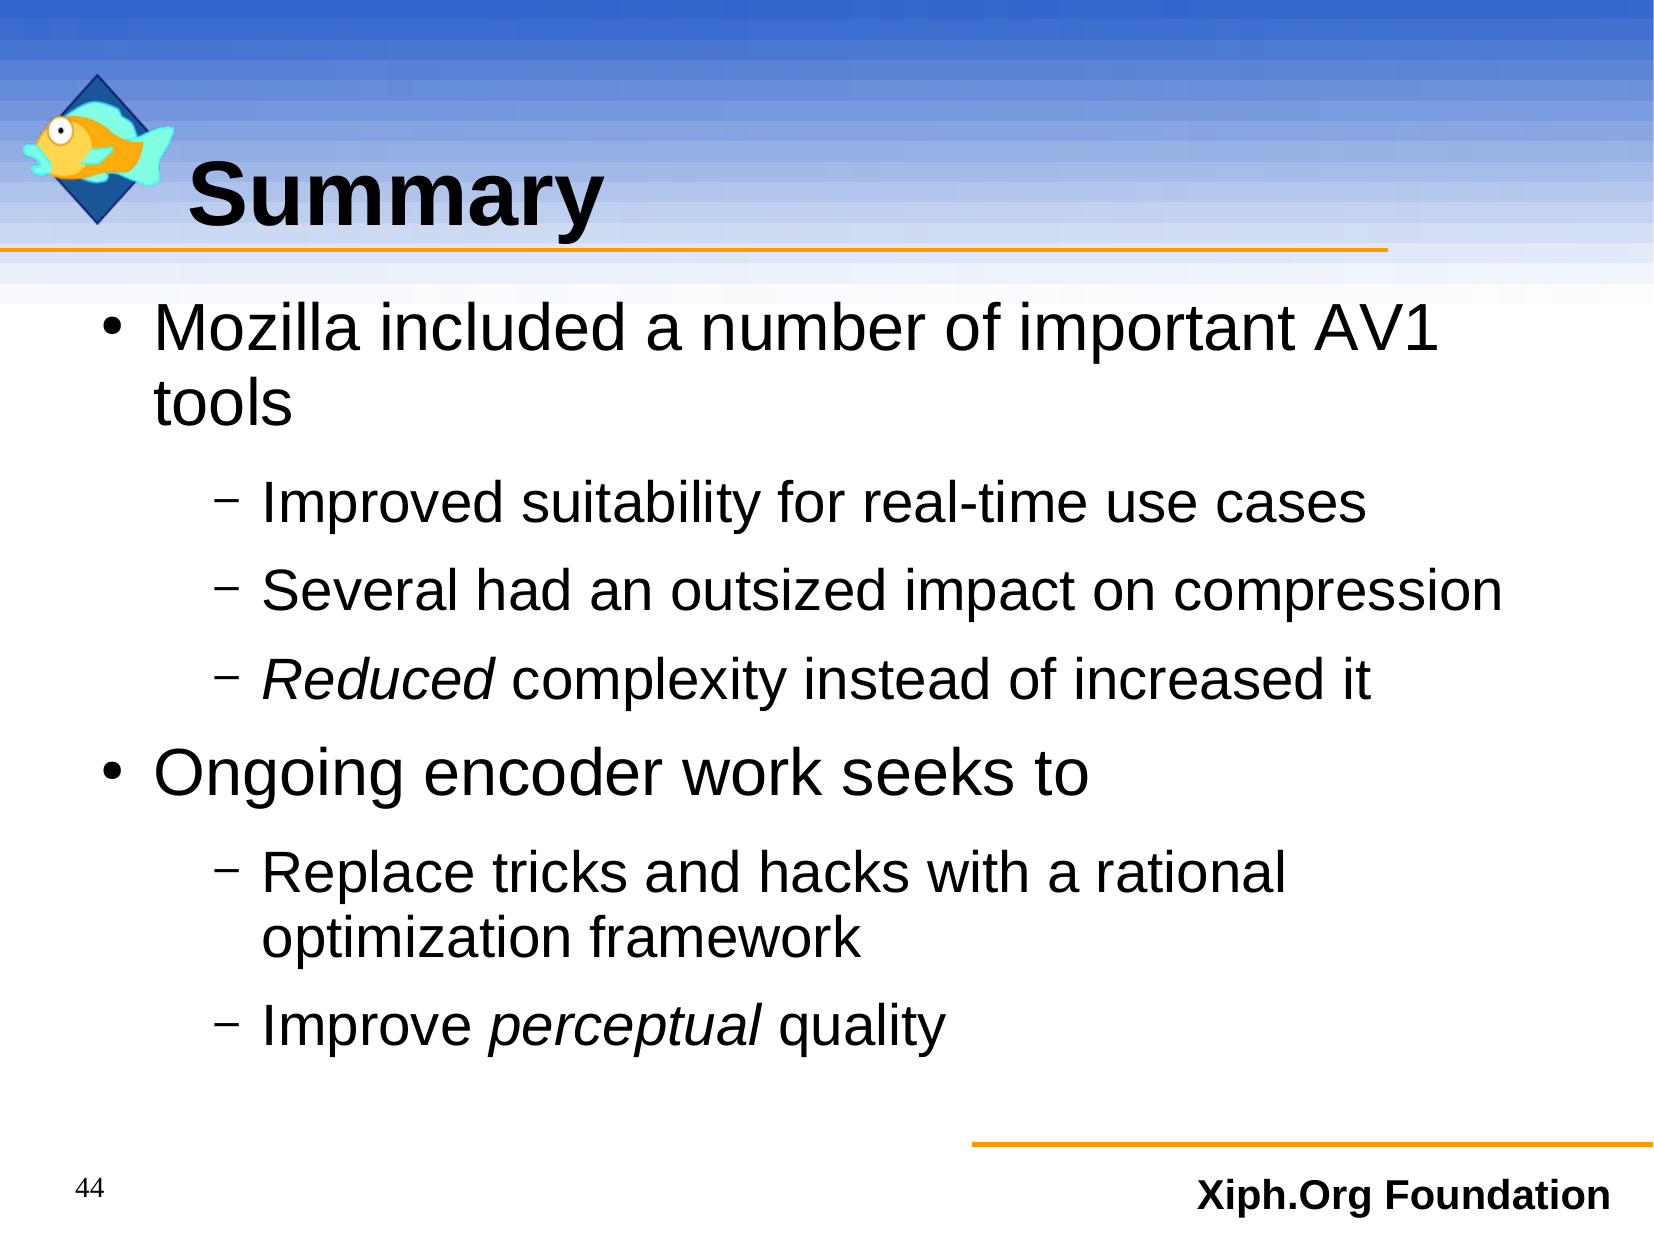

# Summary
Mozilla included a number of important AV1 tools
Improved suitability for real-time use cases
Several had an outsized impact on compression
Reduced complexity instead of increased it
Ongoing encoder work seeks to
Replace tricks and hacks with a rational optimization framework
Improve perceptual quality
44